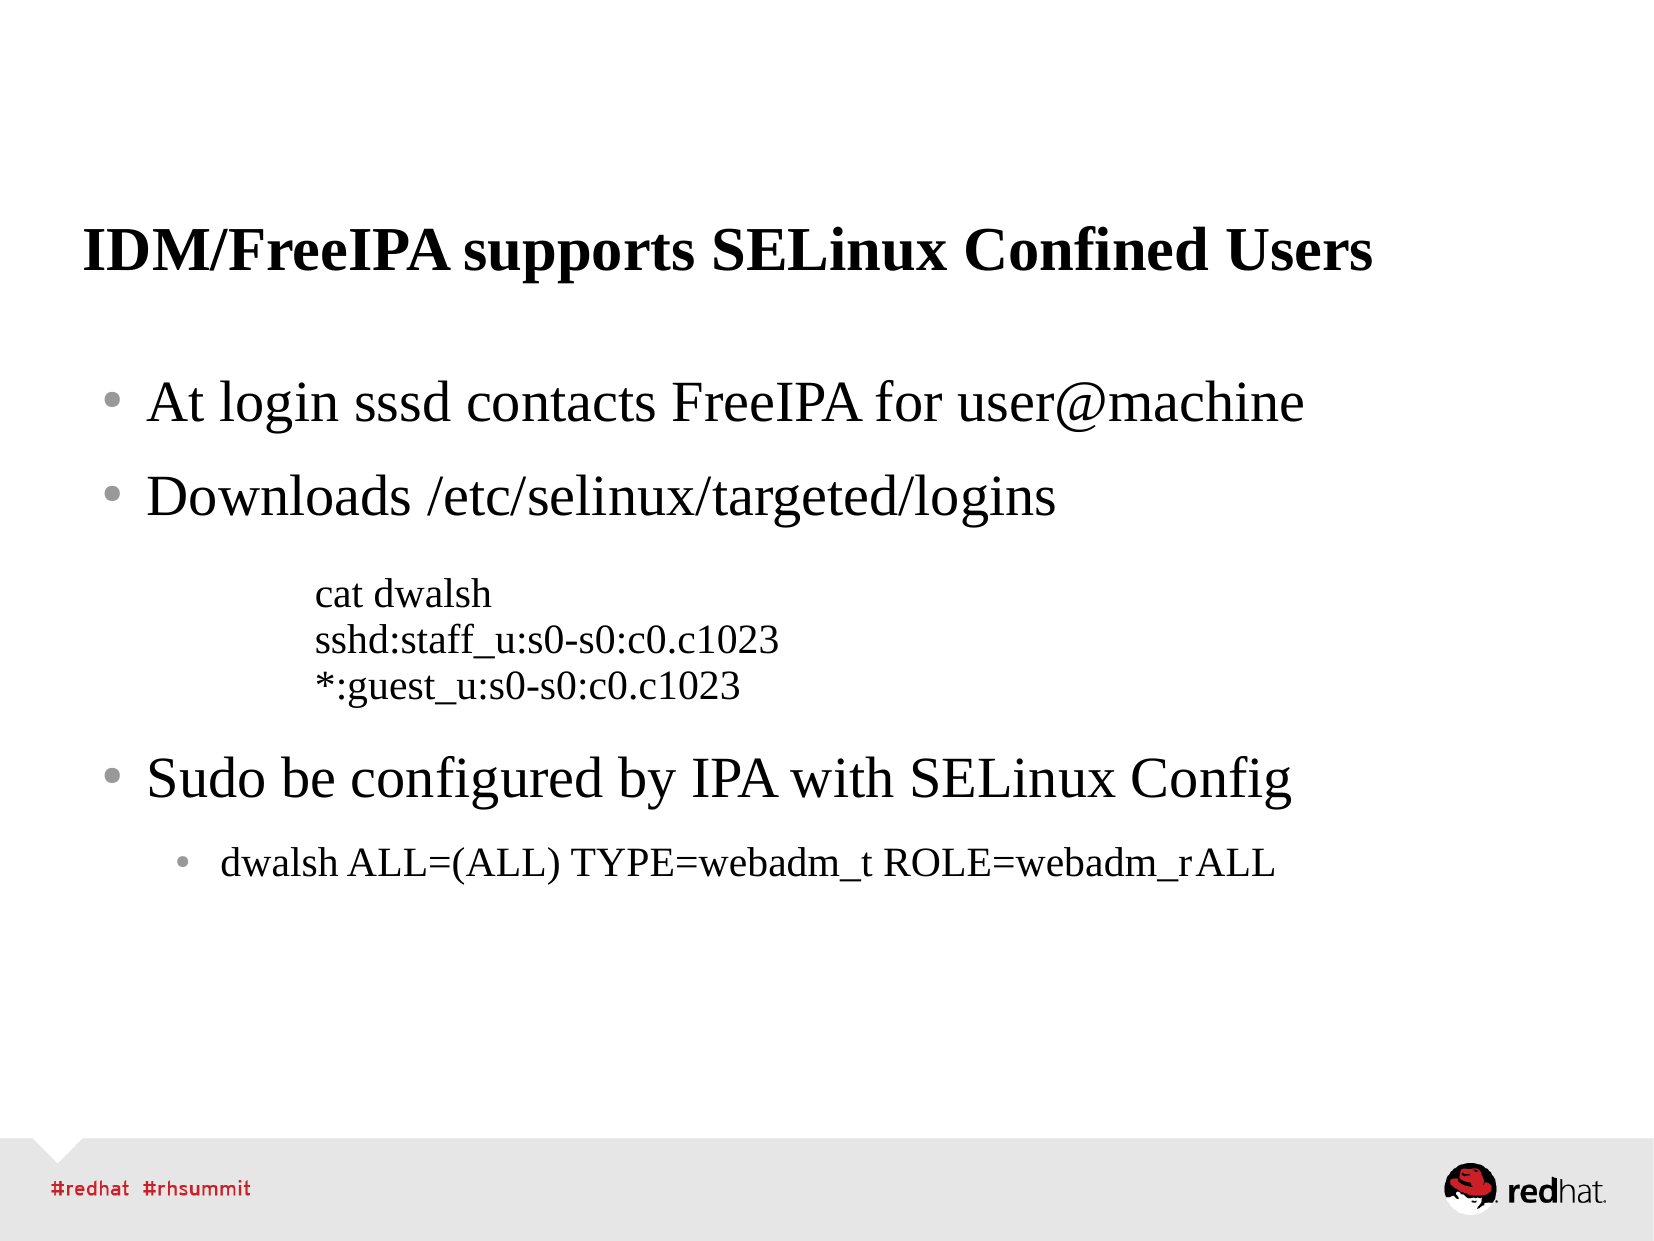

# IDM/FreeIPA supports SELinux Confined Users
At login sssd contacts FreeIPA for user@machine
Downloads /etc/selinux/targeted/logins
Sudo be configured by IPA with SELinux Config
dwalsh ALL=(ALL) TYPE=webadm_t ROLE=webadm_r	ALL
cat dwalsh
sshd:staff_u:s0-s0:c0.c1023
*:guest_u:s0-s0:c0.c1023